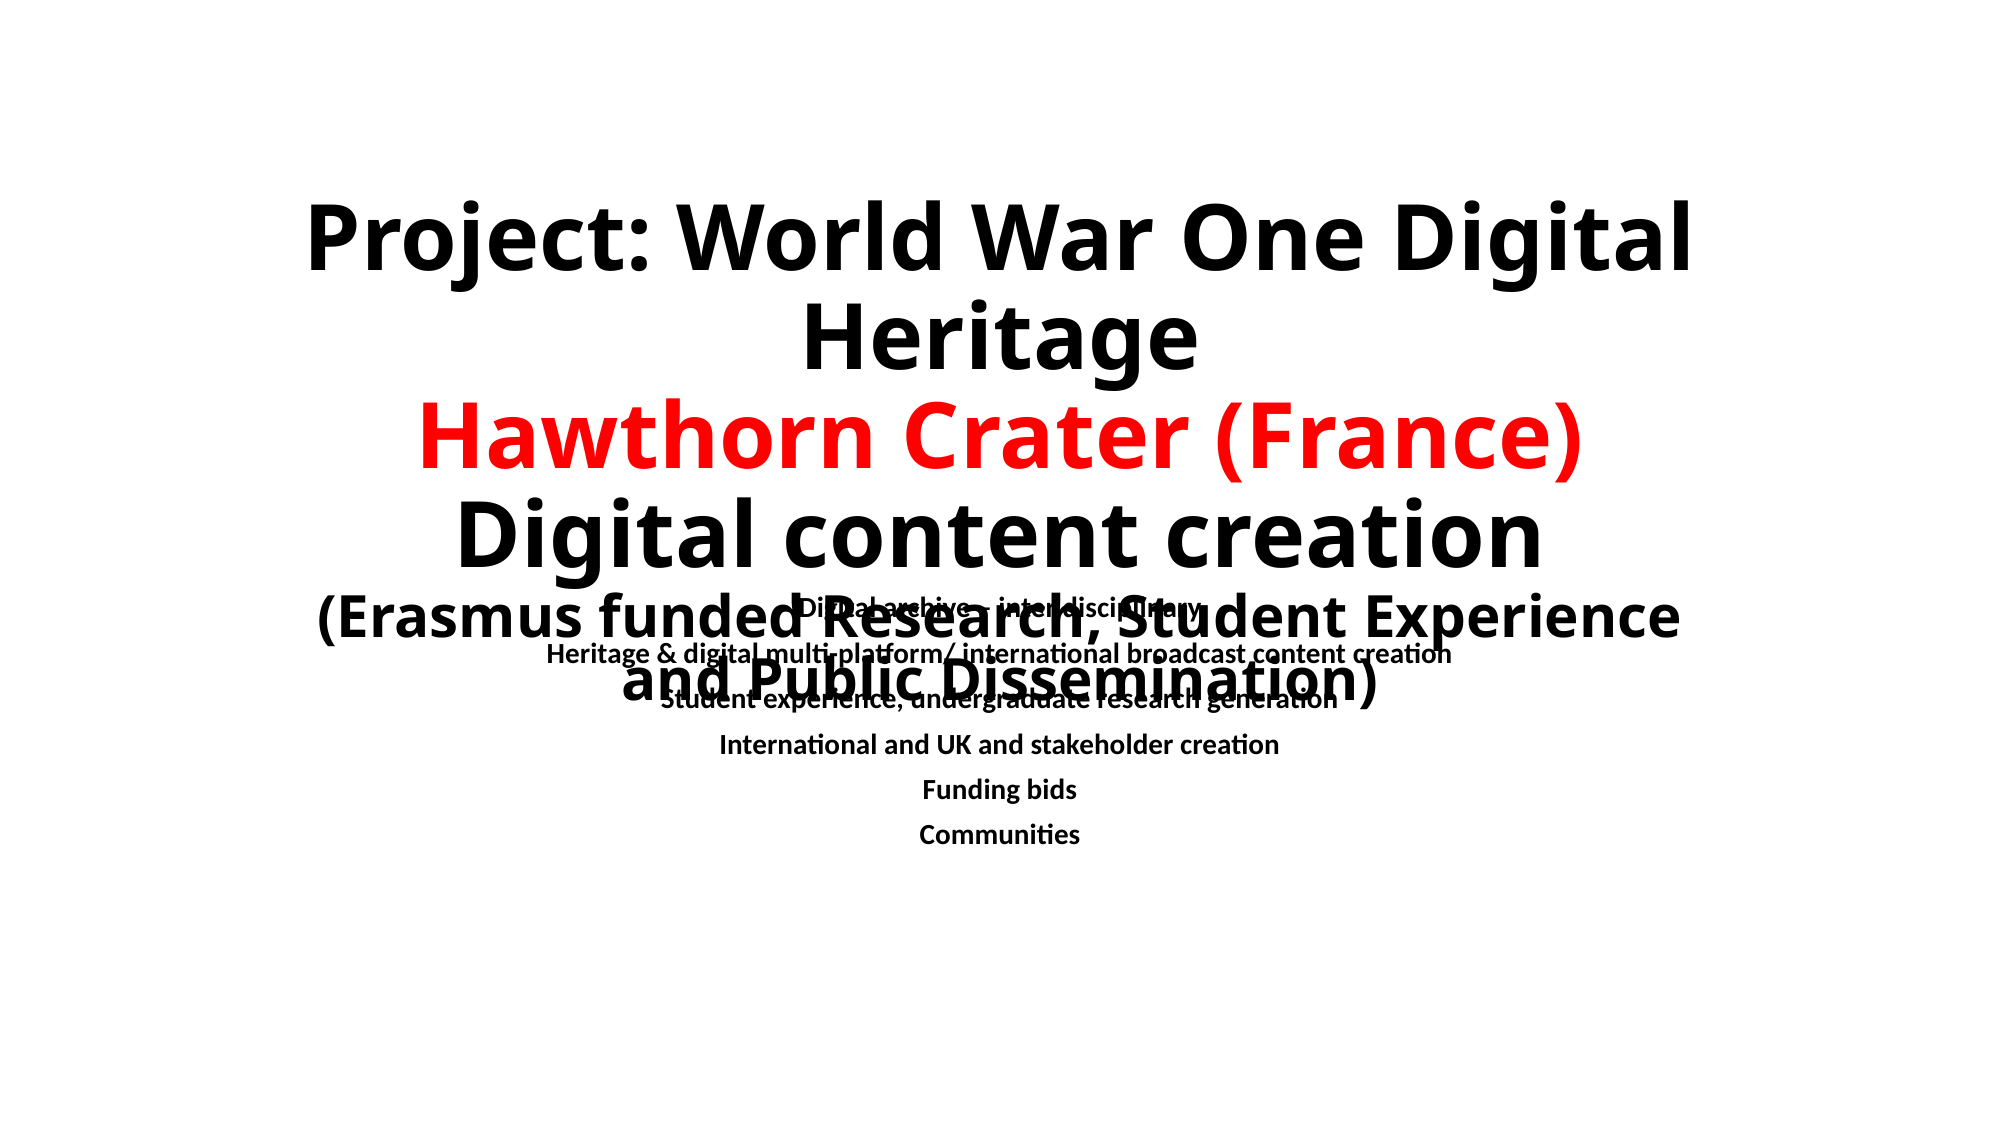

# Project: World War One Digital Heritage Hawthorn Crater (France) Digital content creation (Erasmus funded Research, Student Experience and Public Dissemination)
Digital archive – inter disciplinary
Heritage & digital multi-platform/ international broadcast content creation
Student experience, undergraduate research generation
International and UK and stakeholder creation
Funding bids
Communities